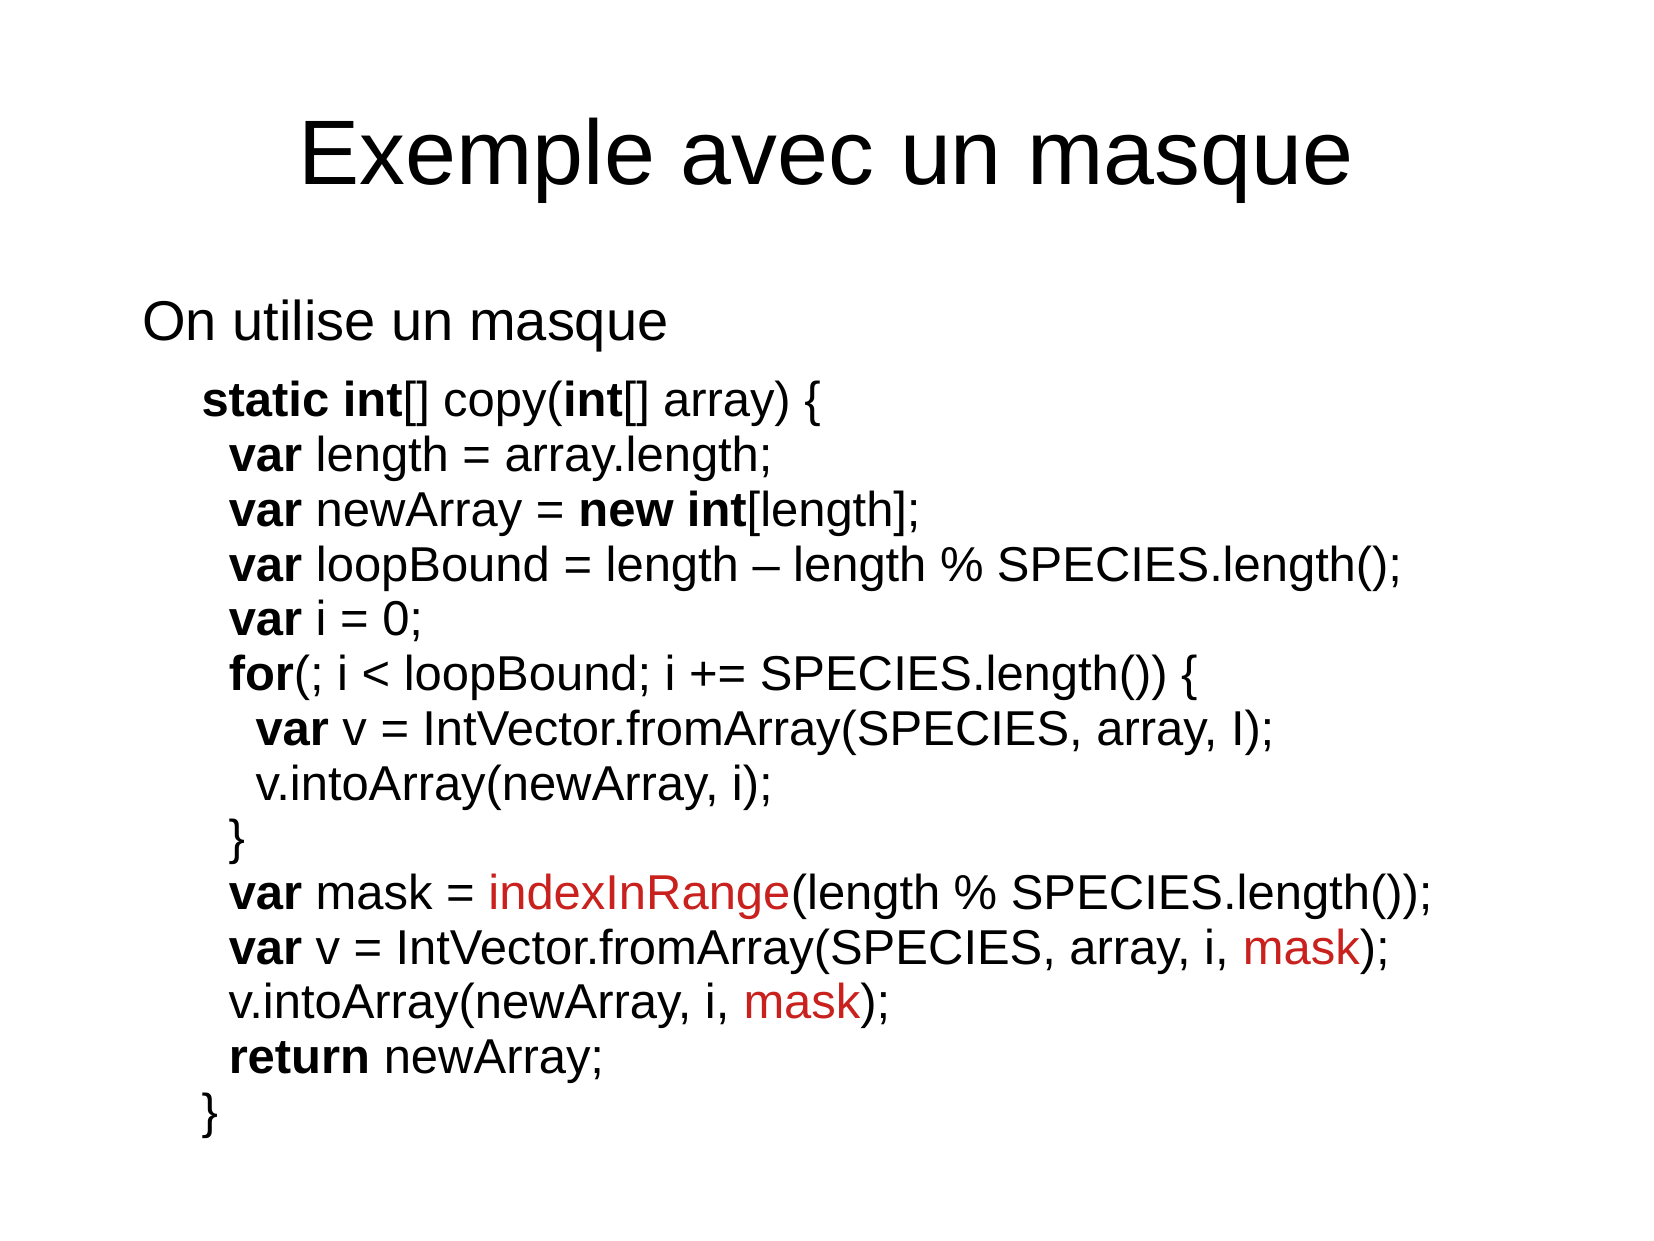

# Exemple avec un masque
On utilise un masque
static int[] copy(int[] array) {
 var length = array.length;
 var newArray = new int[length];
 var loopBound = length – length % SPECIES.length();
 var i = 0;
 for(; i < loopBound; i += SPECIES.length()) {
 var v = IntVector.fromArray(SPECIES, array, I);
 v.intoArray(newArray, i);
 }
 var mask = indexInRange(length % SPECIES.length());
 var v = IntVector.fromArray(SPECIES, array, i, mask);
 v.intoArray(newArray, i, mask);
 return newArray;
}